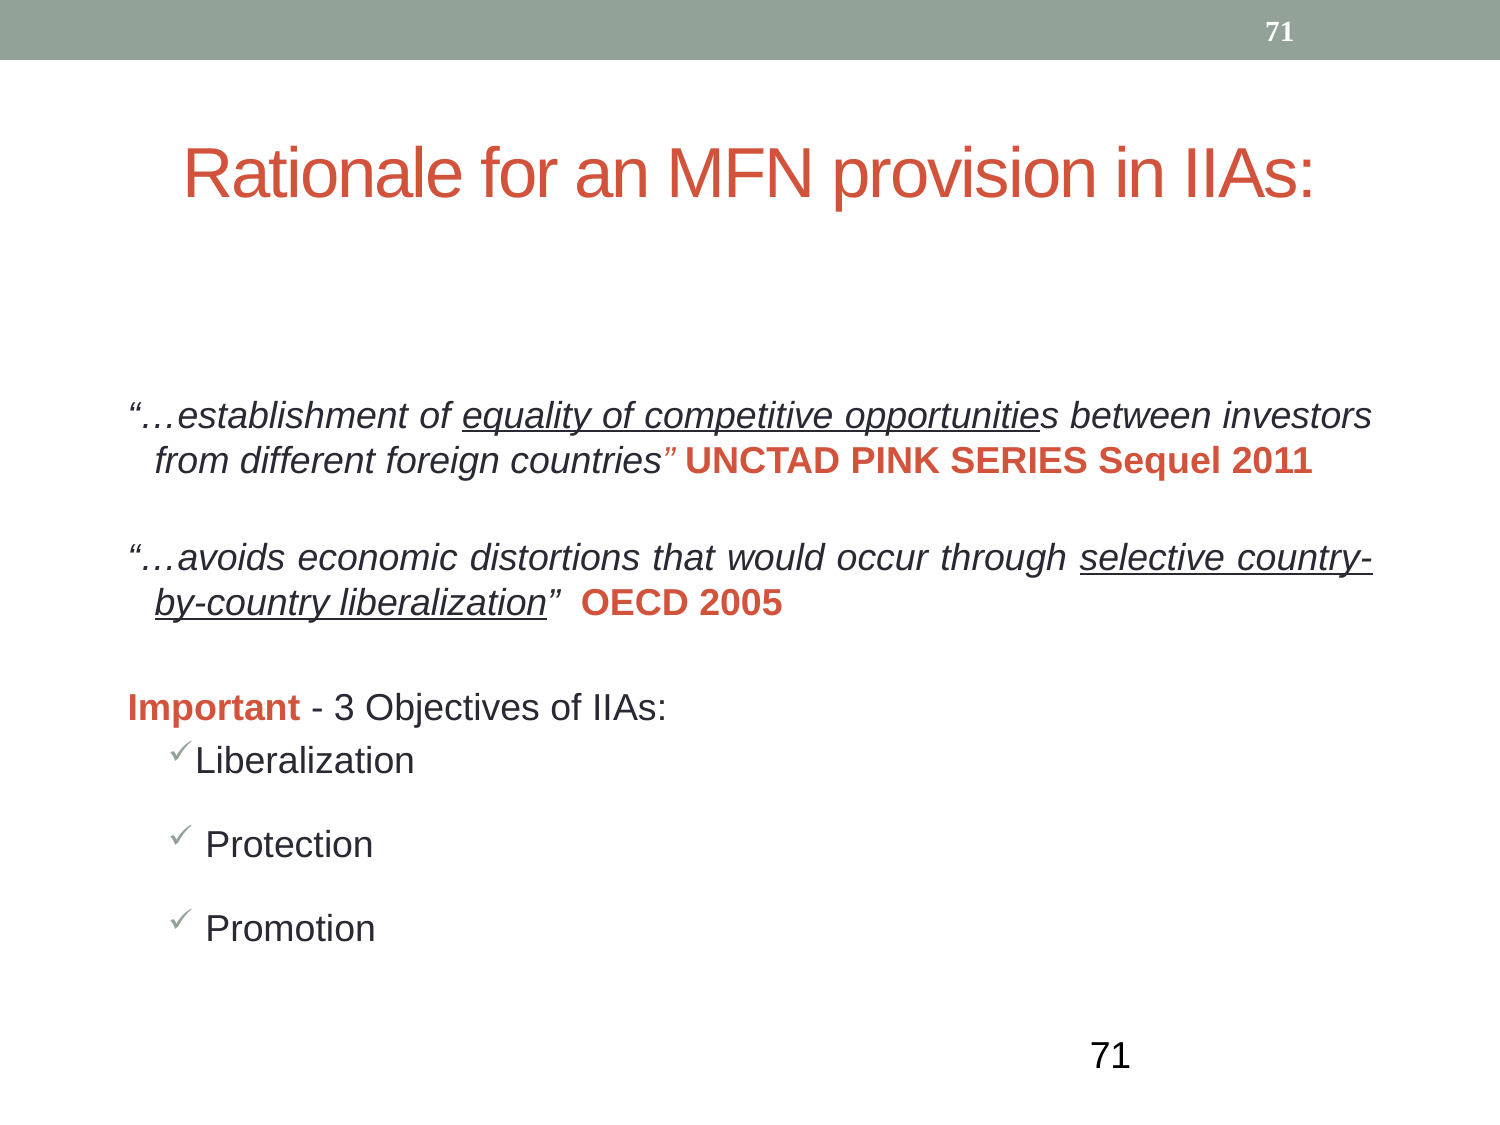

# Rationale for an MFN provision in IIAs:
“…establishment of equality of competitive opportunities between investors from different foreign countries” UNCTAD PINK SERIES Sequel 2011
“…avoids economic distortions that would occur through selective country-by-country liberalization” OECD 2005
Important - 3 Objectives of IIAs:
Liberalization
 Protection
 Promotion